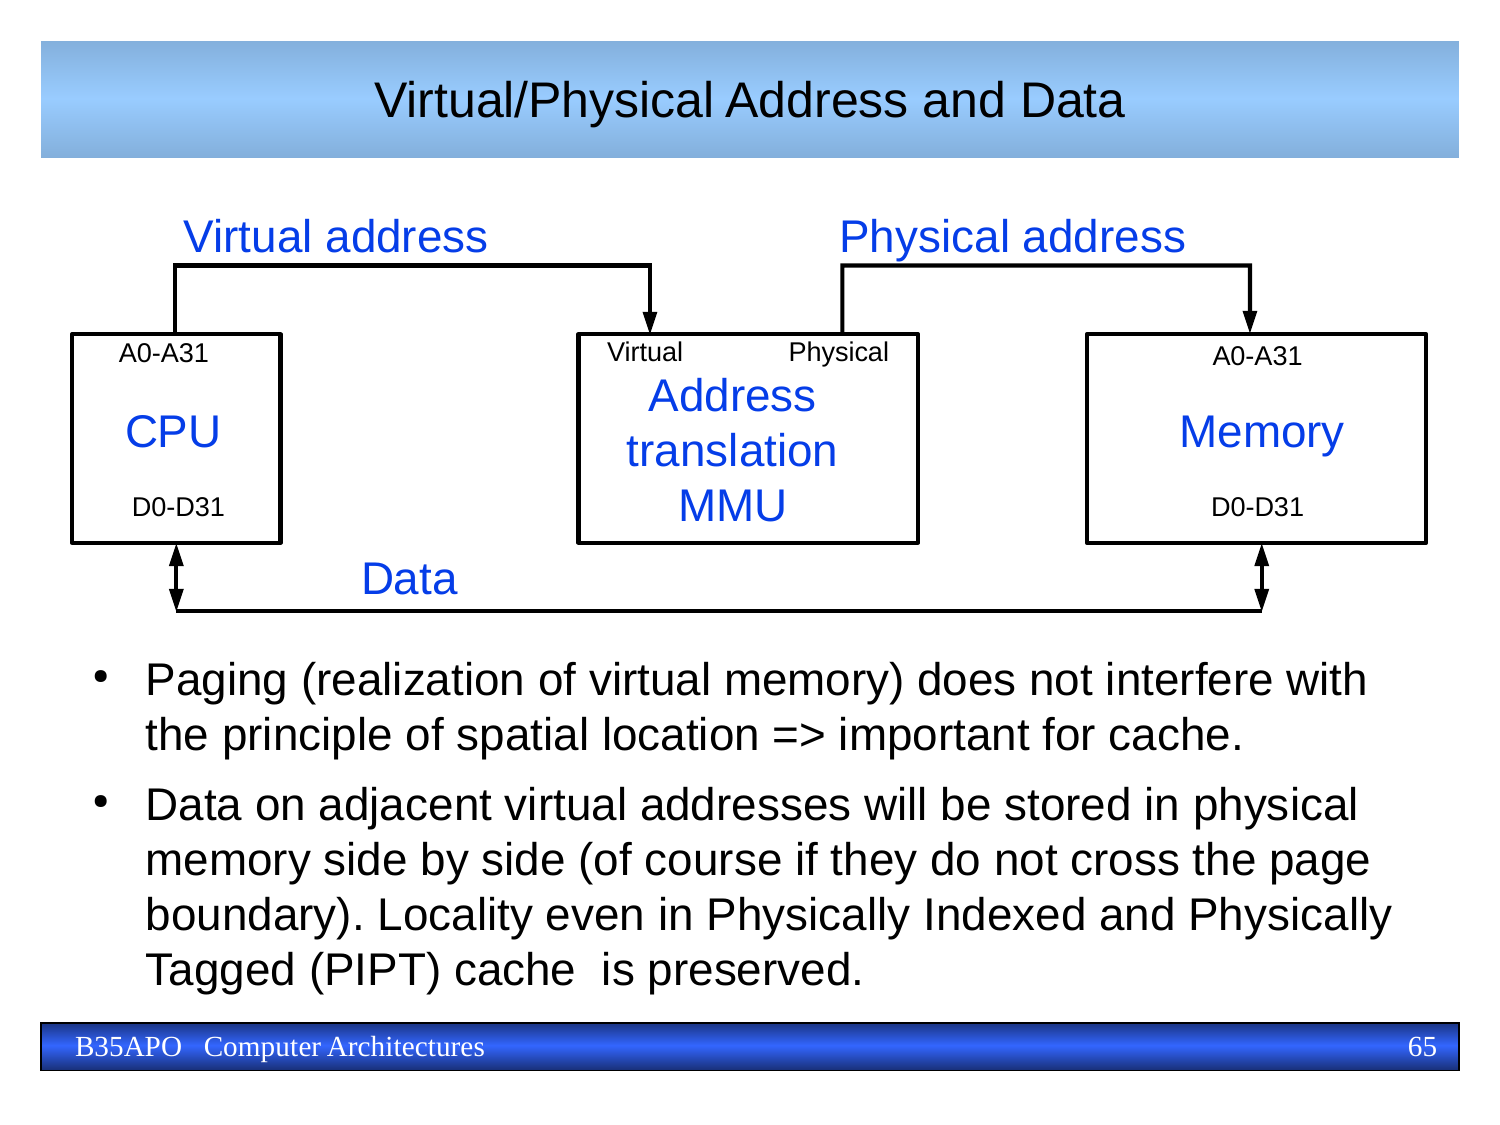

# Virtual/Physical Address and Data
Virtual address
Physical address
Virtual
Physical
A0-A31
A0-A31
Address translation MMU
CPU
Memory
D0-D31
D0-D31
Data
Paging (realization of virtual memory) does not interfere with the principle of spatial location => important for cache.
Data on adjacent virtual addresses will be stored in physical memory side by side (of course if they do not cross the page boundary). Locality even in Physically Indexed and Physically Tagged (PIPT) cache is preserved.
B35APO Computer Architectures
65